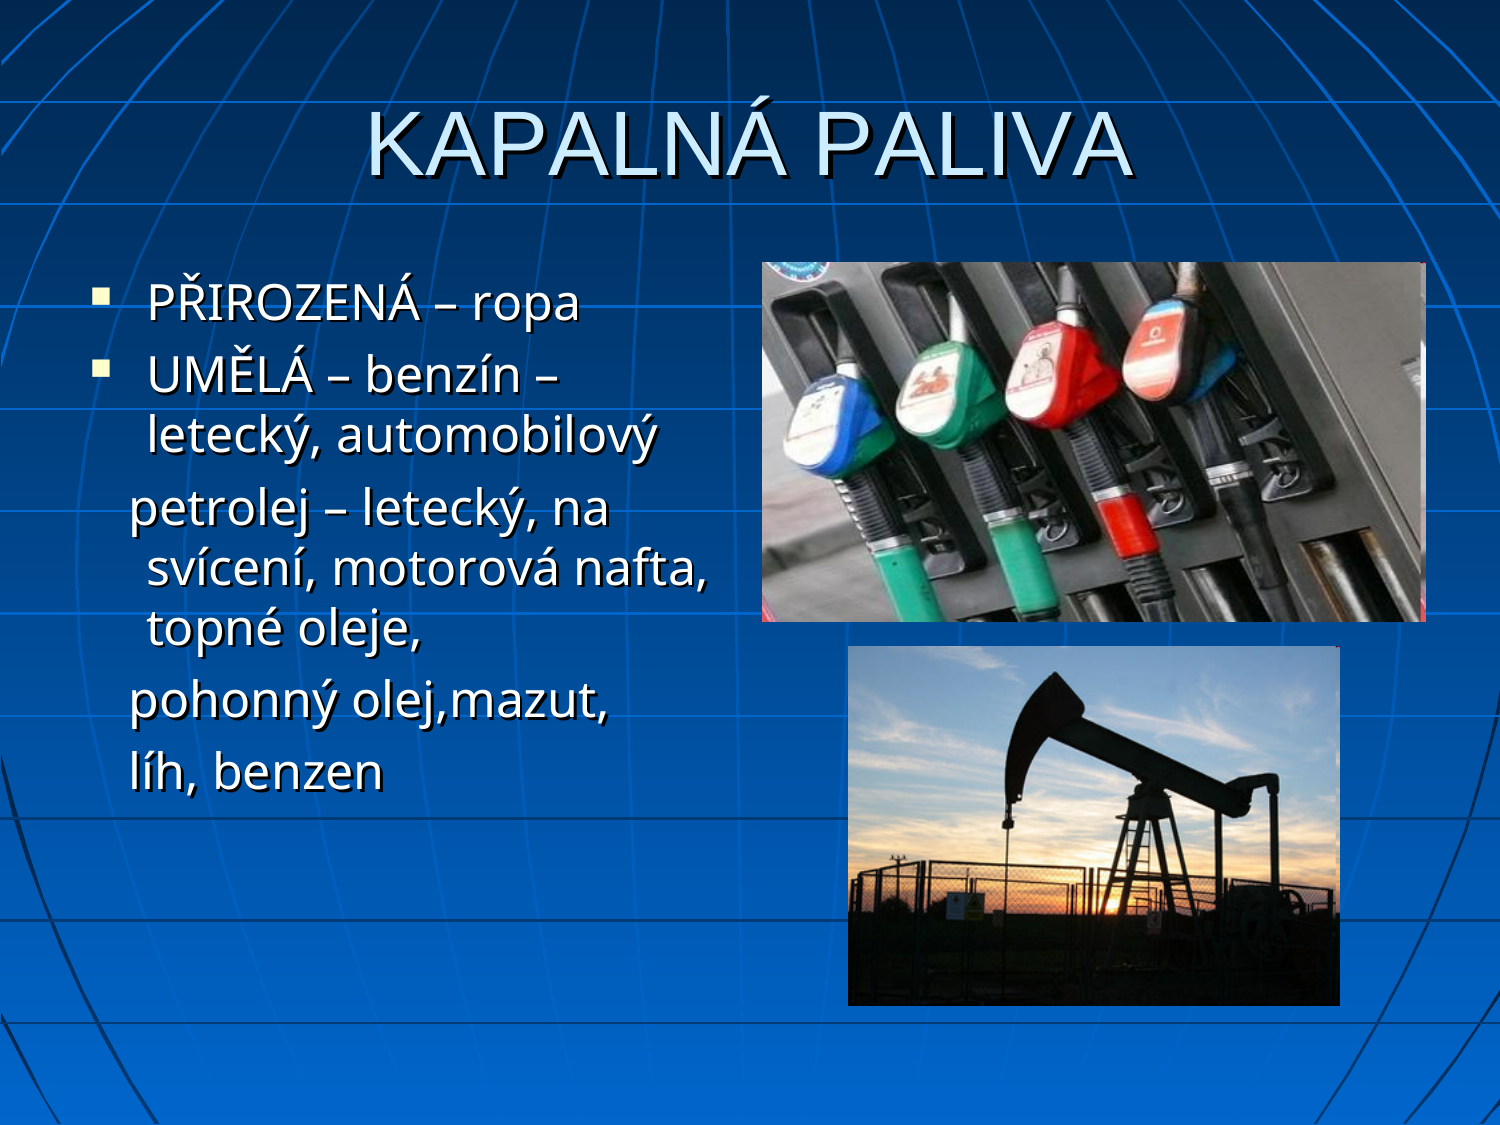

# KAPALNÁ PALIVA
PŘIROZENÁ – ropa
UMĚLÁ – benzín – letecký, automobilový
 petrolej – letecký, na svícení, motorová nafta, topné oleje,
 pohonný olej,mazut,
 líh, benzen